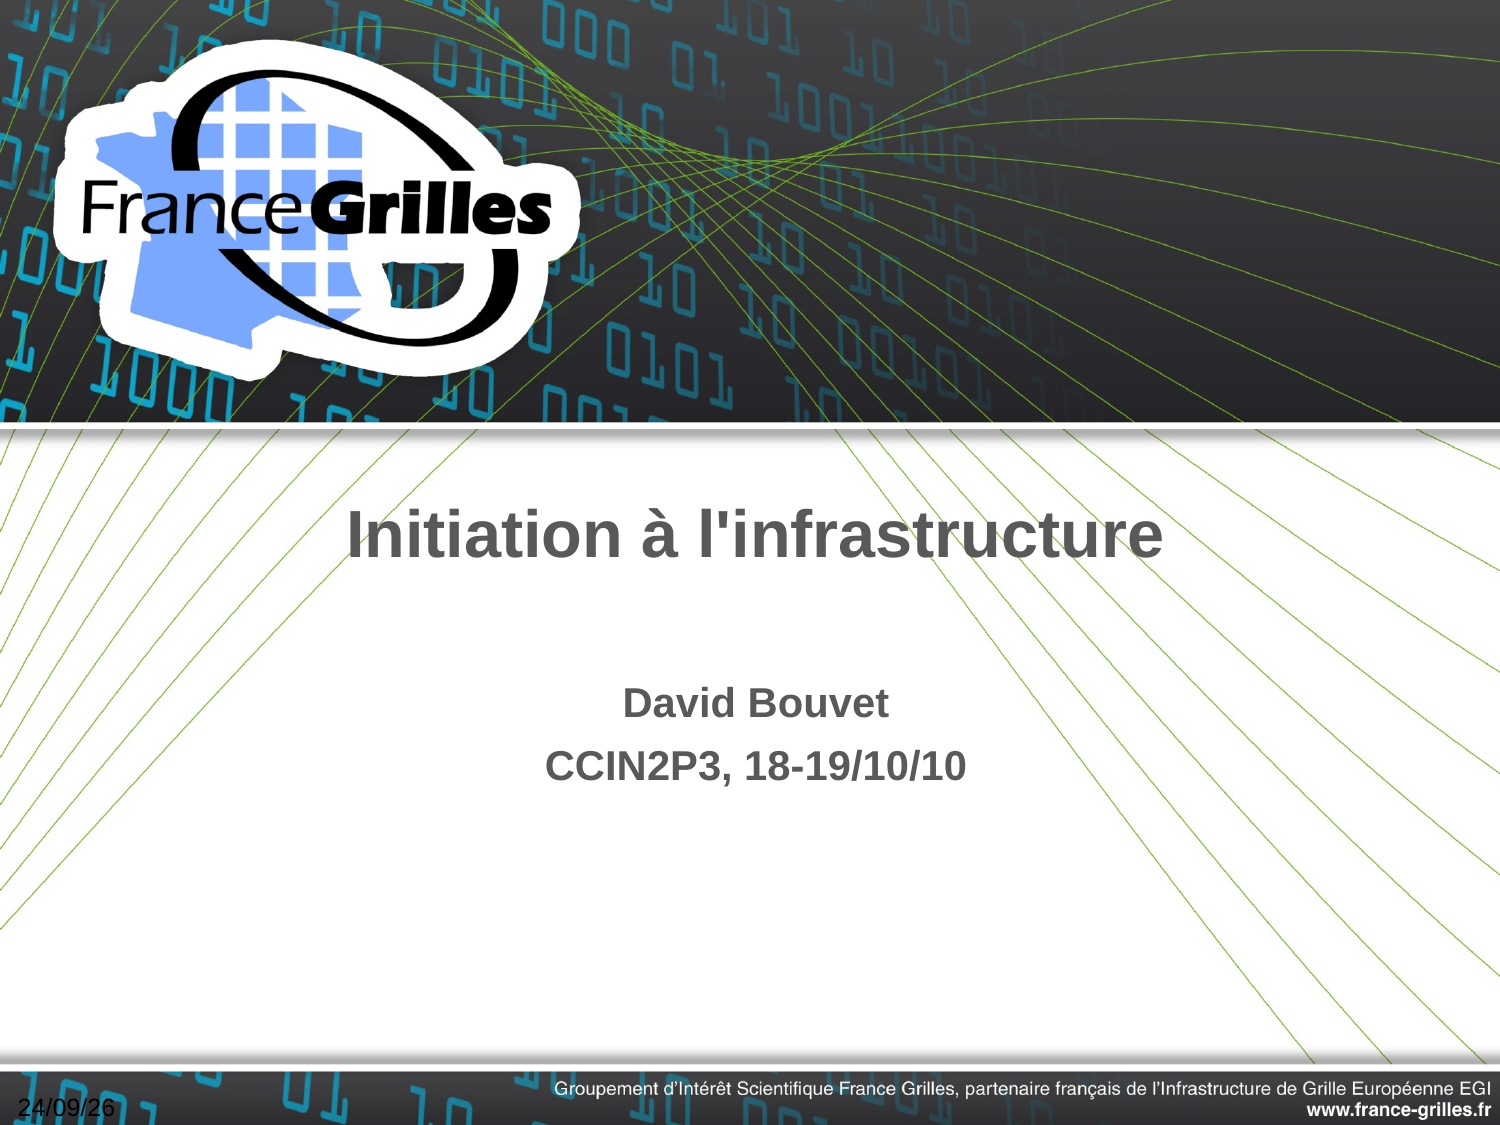

#
Initiation à l'infrastructure
David Bouvet
CCIN2P3, 18-19/10/10